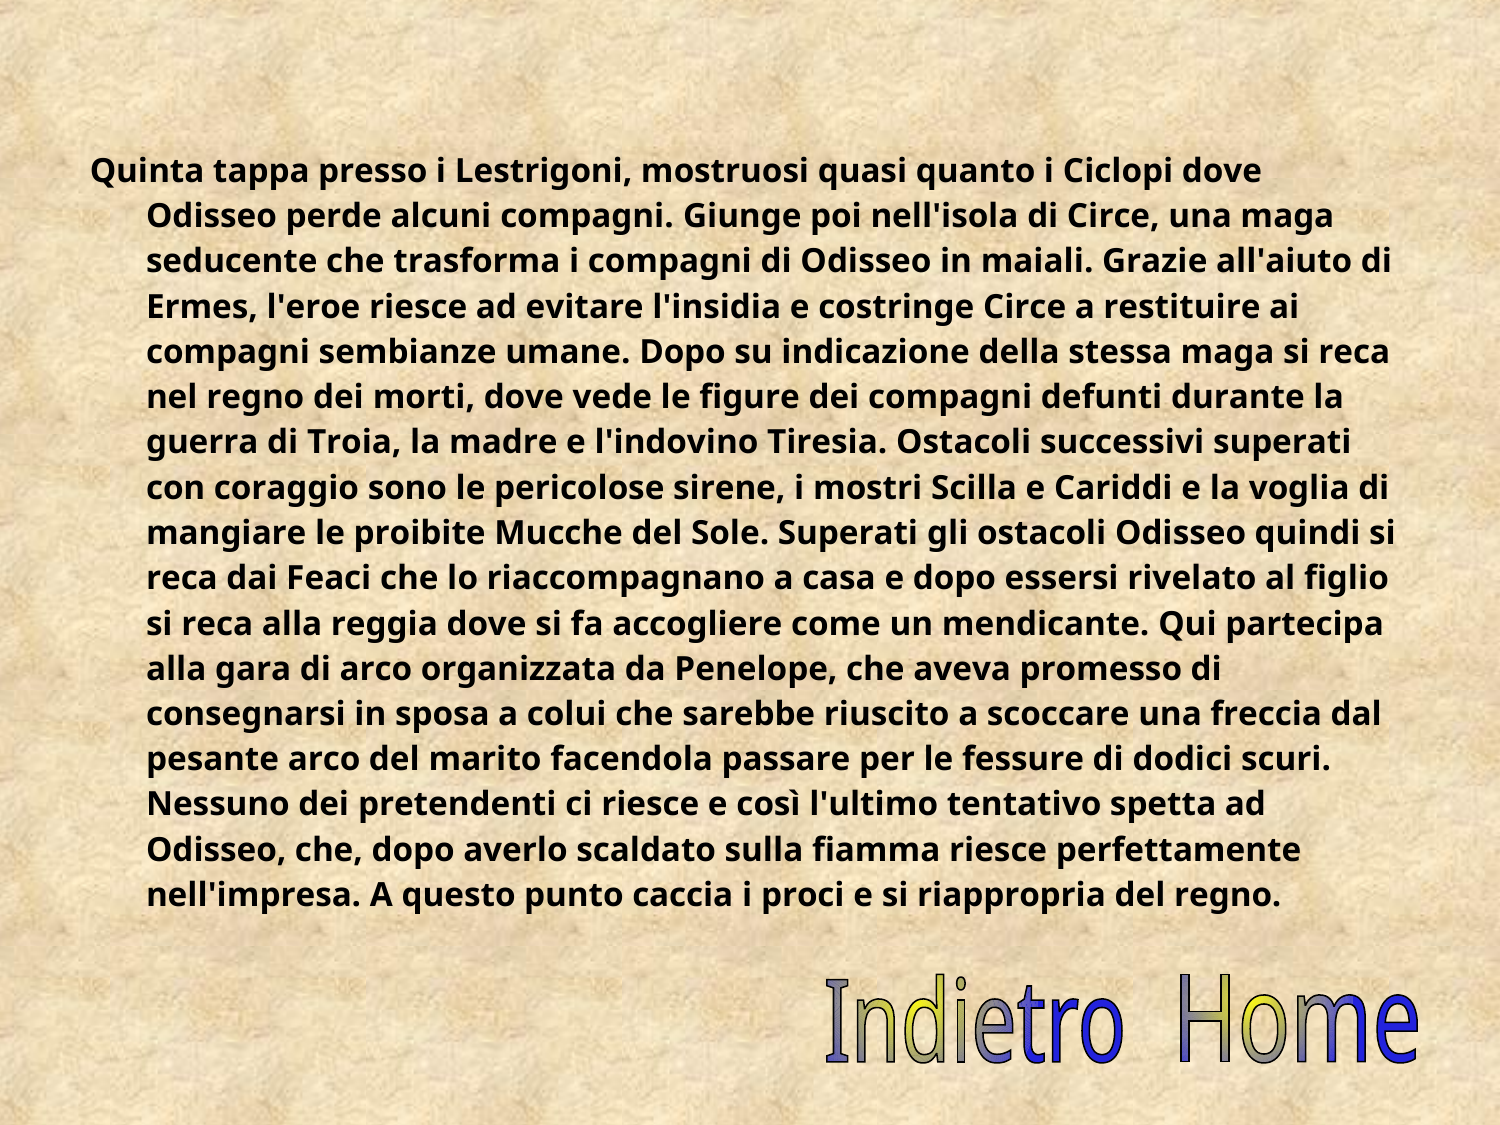

# Quinta tappa presso i Lestrigoni, mostruosi quasi quanto i Ciclopi dove Odisseo perde alcuni compagni. Giunge poi nell'isola di Circe, una maga seducente che trasforma i compagni di Odisseo in maiali. Grazie all'aiuto di Ermes, l'eroe riesce ad evitare l'insidia e costringe Circe a restituire ai compagni sembianze umane. Dopo su indicazione della stessa maga si reca nel regno dei morti, dove vede le figure dei compagni defunti durante la guerra di Troia, la madre e l'indovino Tiresia. Ostacoli successivi superati con coraggio sono le pericolose sirene, i mostri Scilla e Cariddi e la voglia di mangiare le proibite Mucche del Sole. Superati gli ostacoli Odisseo quindi si reca dai Feaci che lo riaccompagnano a casa e dopo essersi rivelato al figlio si reca alla reggia dove si fa accogliere come un mendicante. Qui partecipa alla gara di arco organizzata da Penelope, che aveva promesso di consegnarsi in sposa a colui che sarebbe riuscito a scoccare una freccia dal pesante arco del marito facendola passare per le fessure di dodici scuri. Nessuno dei pretendenti ci riesce e così l'ultimo tentativo spetta ad Odisseo, che, dopo averlo scaldato sulla fiamma riesce perfettamente nell'impresa. A questo punto caccia i proci e si riappropria del regno.
Indietro
Home